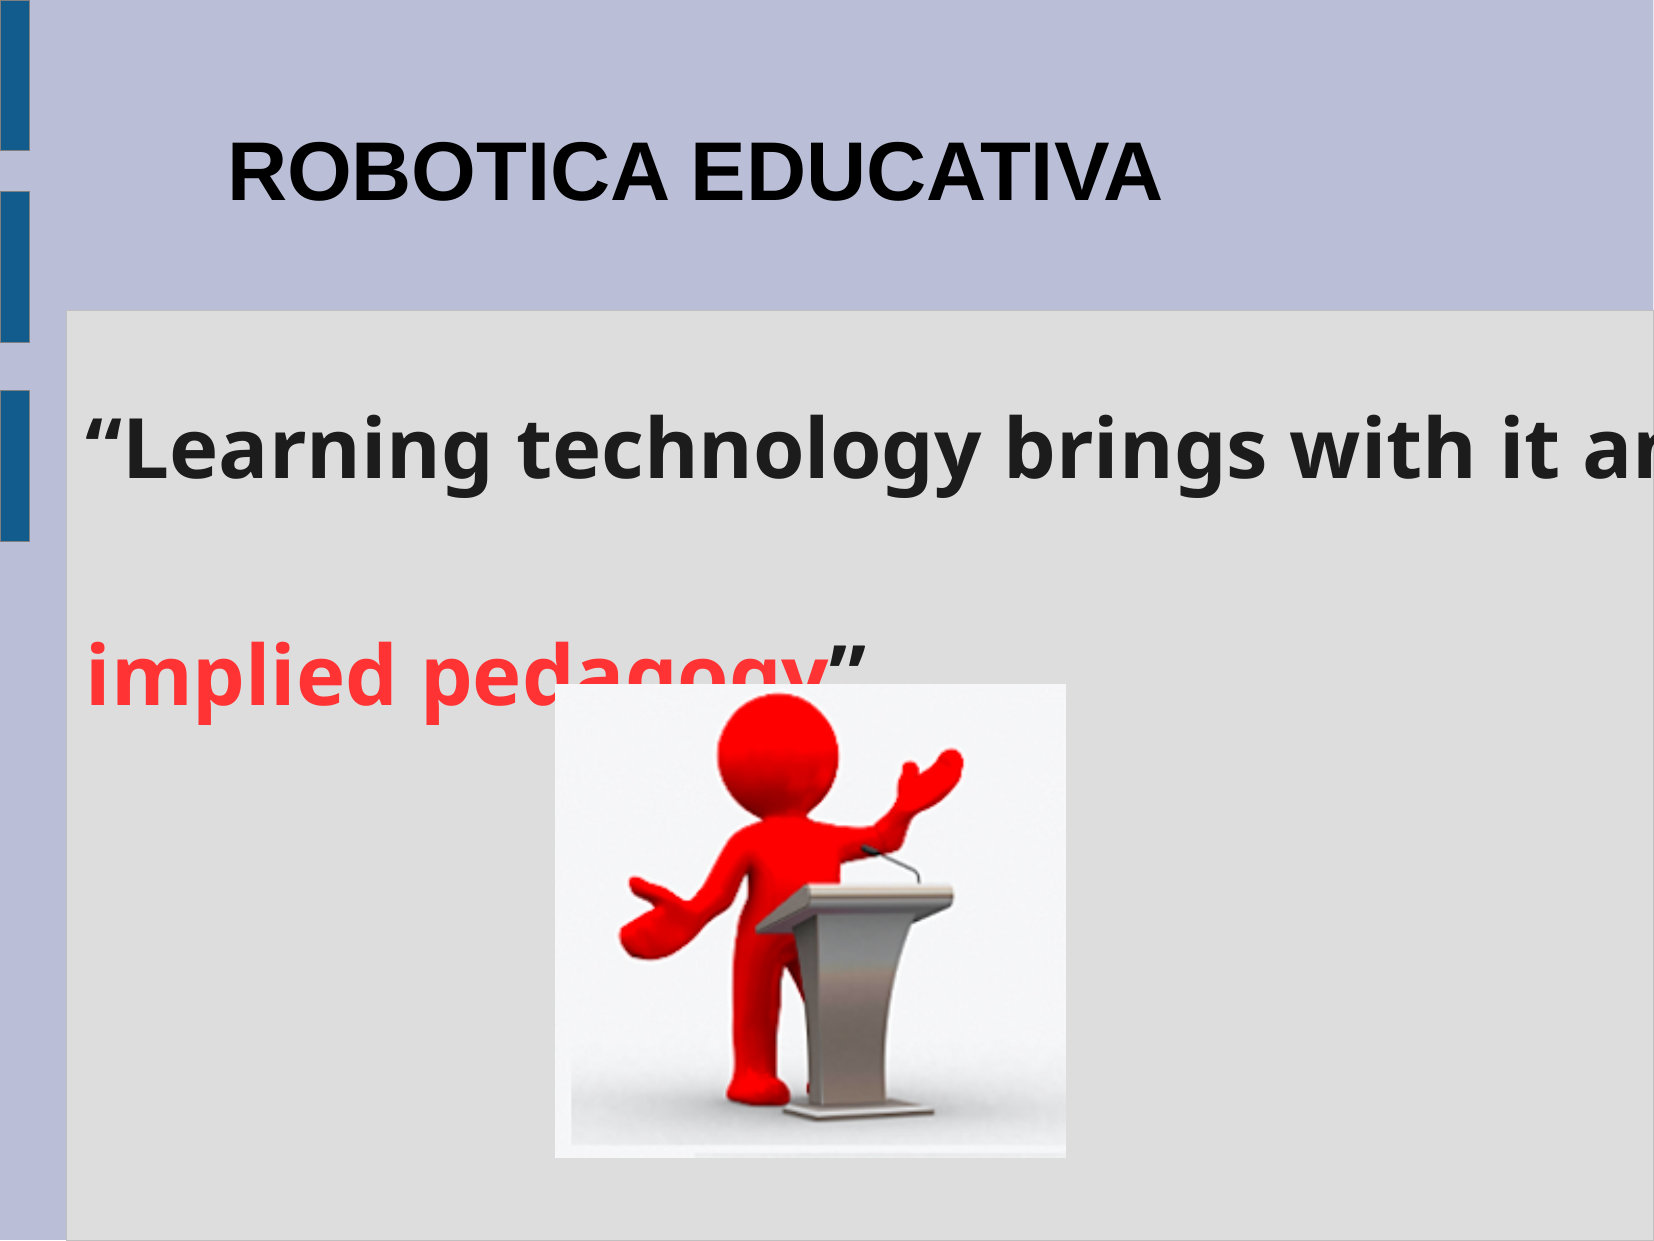

ROBOTICA EDUCATIVA
“Learning technology brings with it an
implied pedagogy”